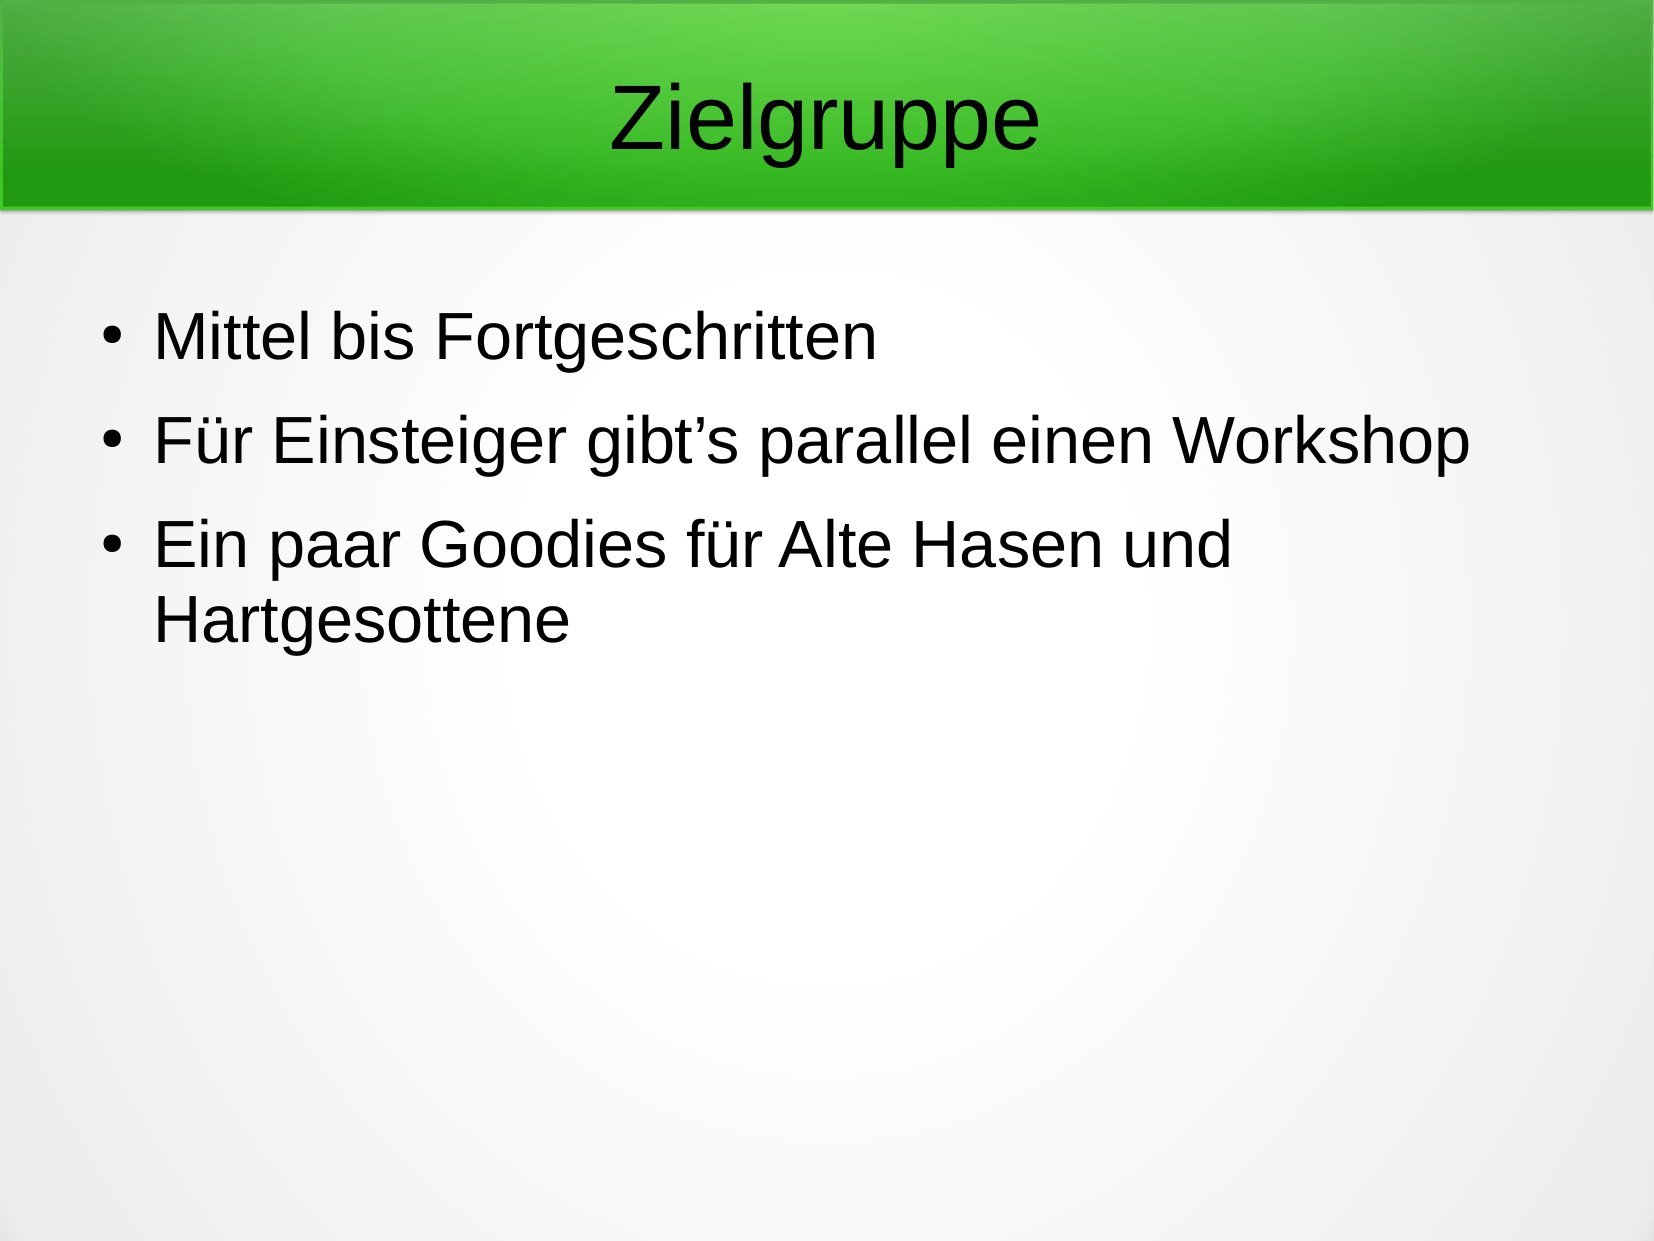

# Zielgruppe
Mittel bis Fortgeschritten
Für Einsteiger gibt’s parallel einen Workshop
Ein paar Goodies für Alte Hasen und Hartgesottene